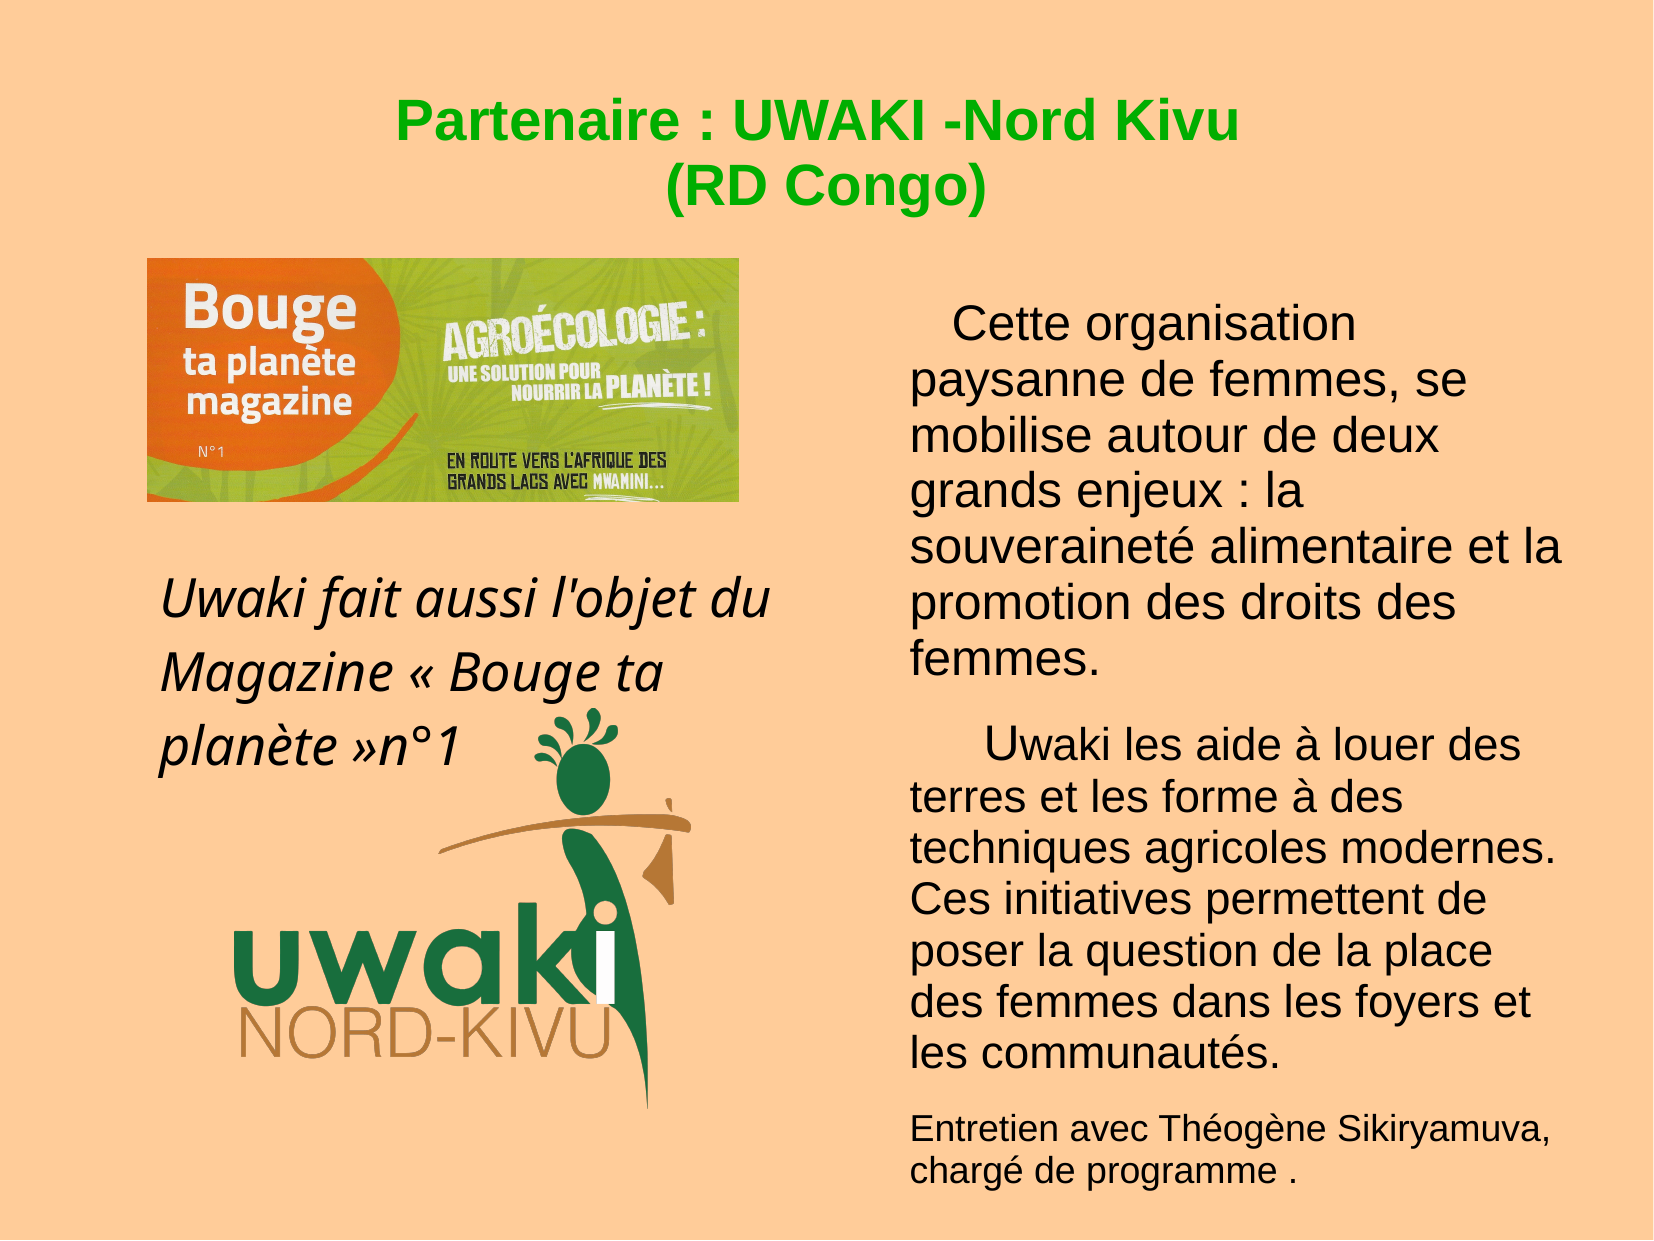

# Partenaire : UWAKI -Nord Kivu (RD Congo)
Uwaki fait aussi l'objet du Magazine « Bouge ta planète »n°1
 Cette organisation paysanne de femmes, se mobilise autour de deux grands enjeux : la souveraineté alimentaire et la promotion des droits des femmes.
 	Uwaki les aide à louer des terres et les forme à des techniques agricoles modernes. Ces initiatives permettent de poser la question de la place des femmes dans les foyers et les communautés.
Entretien avec Théogène Sikiryamuva, chargé de programme .